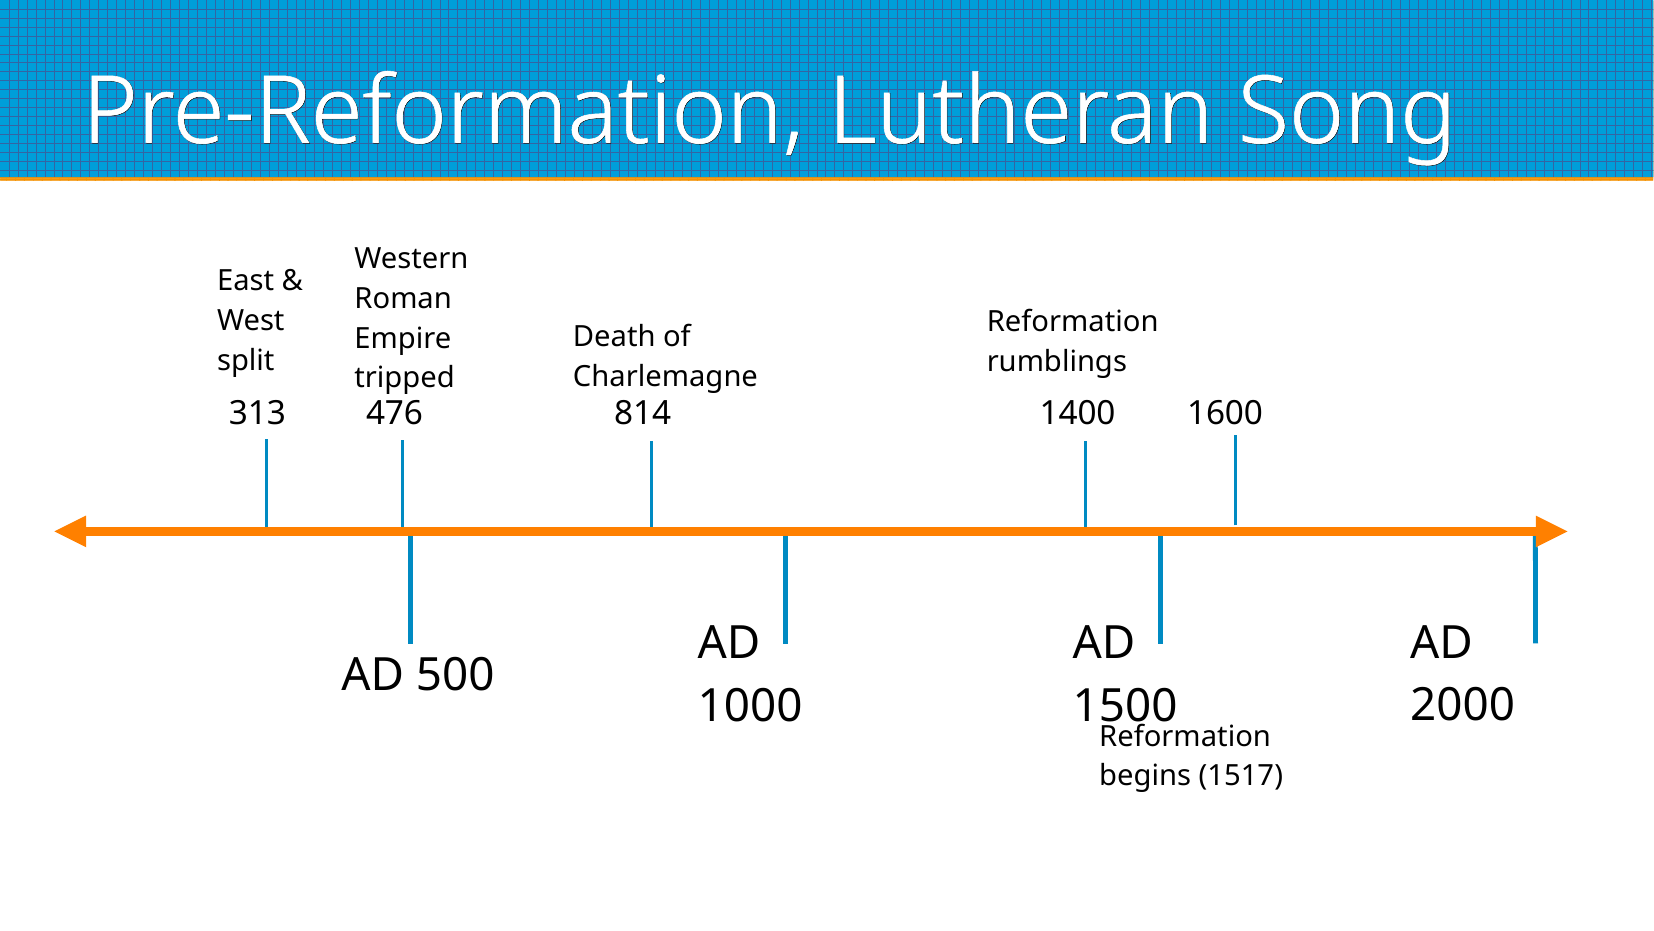

# Pre-Reformation, Lutheran Song
Western Roman Empire tripped
East & West split
Reformation rumblings
Death of Charlemagne
313
476
814
1400
1600
AD 2000
AD 500
AD 1000
AD 1500
Reformation begins (1517)